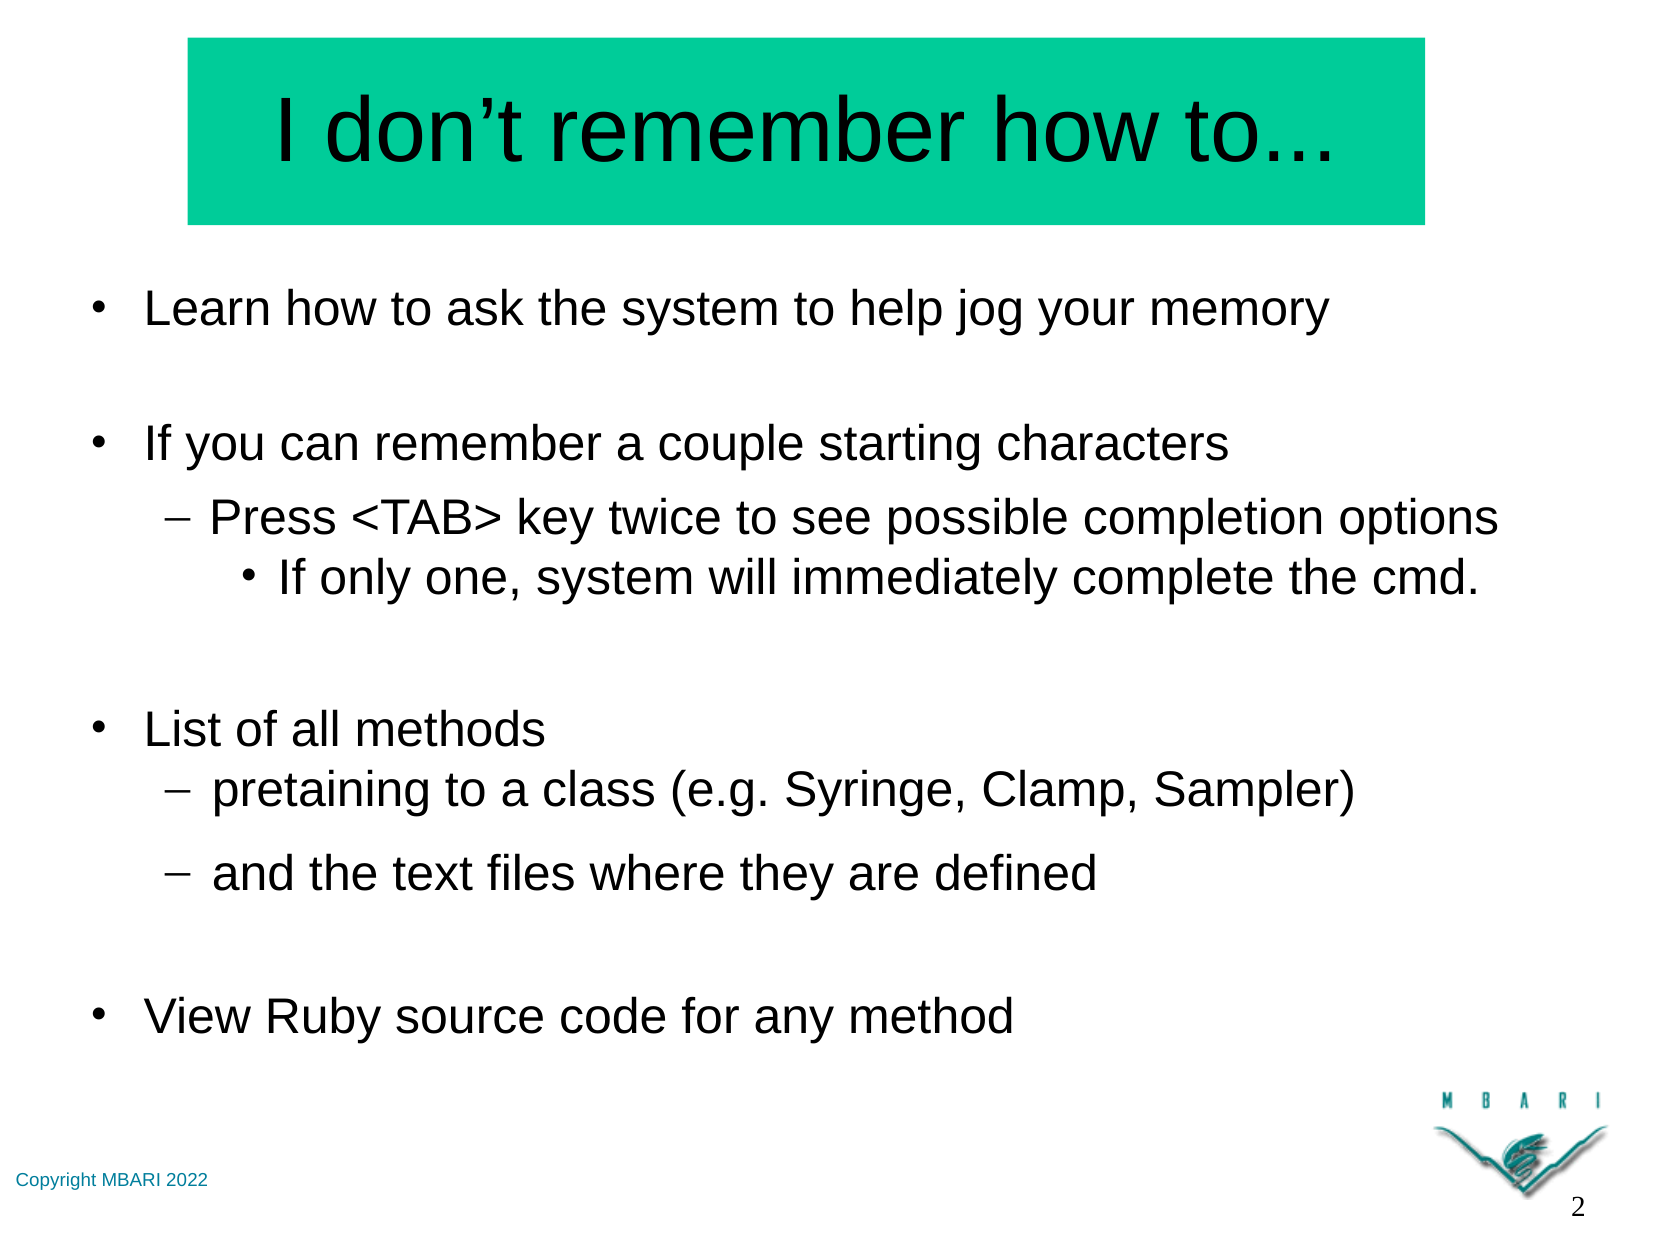

# I don’t remember how to...
Learn how to ask the system to help jog your memory
If you can remember a couple starting characters
Press <TAB> key twice to see possible completion options
If only one, system will immediately complete the cmd.
List of all methods
pretaining to a class (e.g. Syringe, Clamp, Sampler)
and the text files where they are defined
View Ruby source code for any method